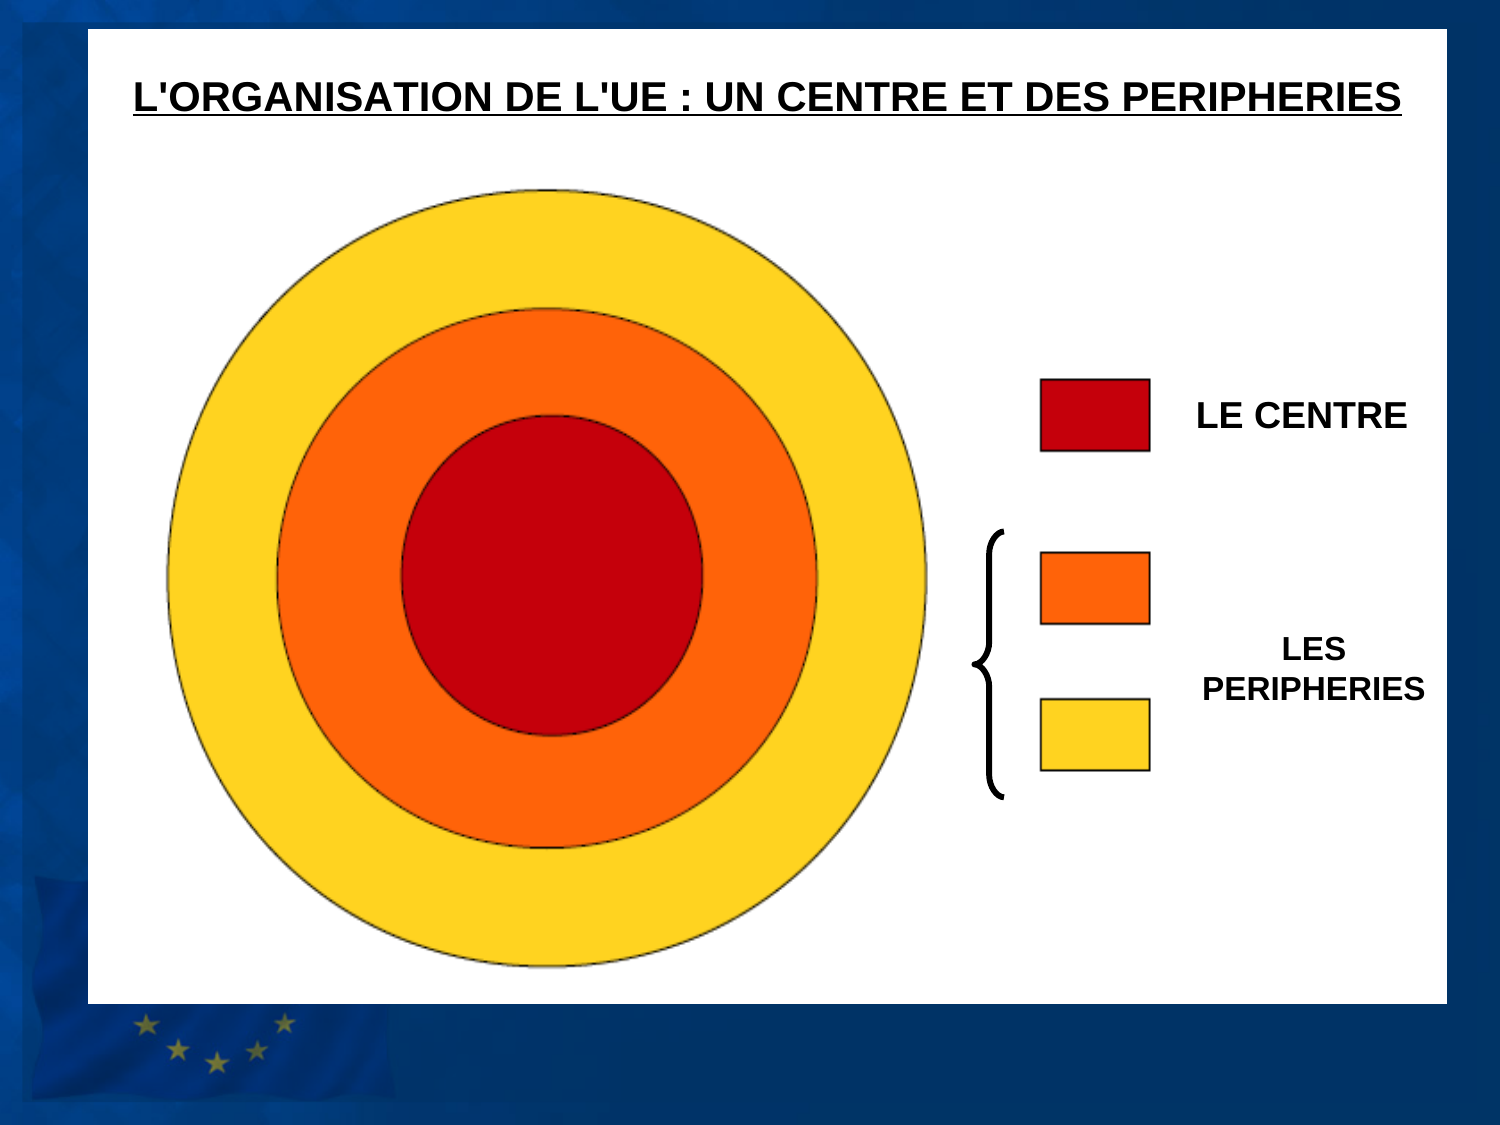

L'ORGANISATION DE L'UE : UN CENTRE ET DES PERIPHERIES
LE CENTRE
LES PERIPHERIES